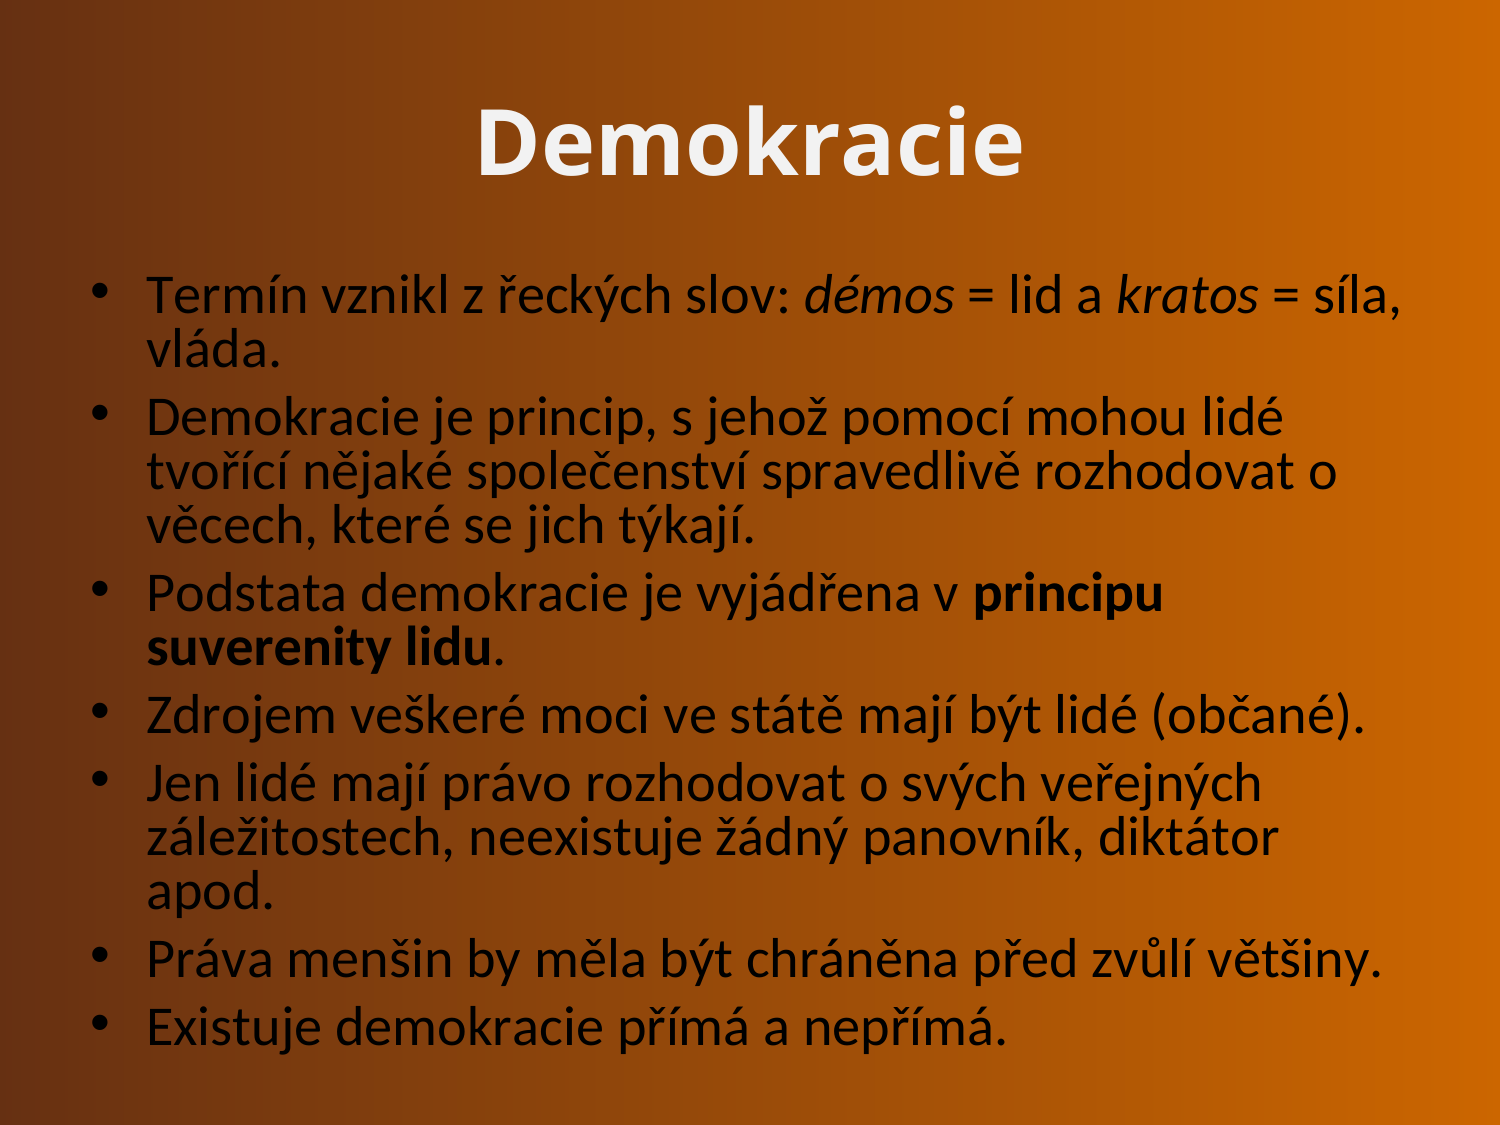

# Demokracie
Termín vznikl z řeckých slov: démos = lid a kratos = síla, vláda.
Demokracie je princip, s jehož pomocí mohou lidé tvořící nějaké společenství spravedlivě rozhodovat o věcech, které se jich týkají.
Podstata demokracie je vyjádřena v principu suverenity lidu.
Zdrojem veškeré moci ve státě mají být lidé (občané).
Jen lidé mají právo rozhodovat o svých veřejných záležitostech, neexistuje žádný panovník, diktátor apod.
Práva menšin by měla být chráněna před zvůlí většiny.
Existuje demokracie přímá a nepřímá.